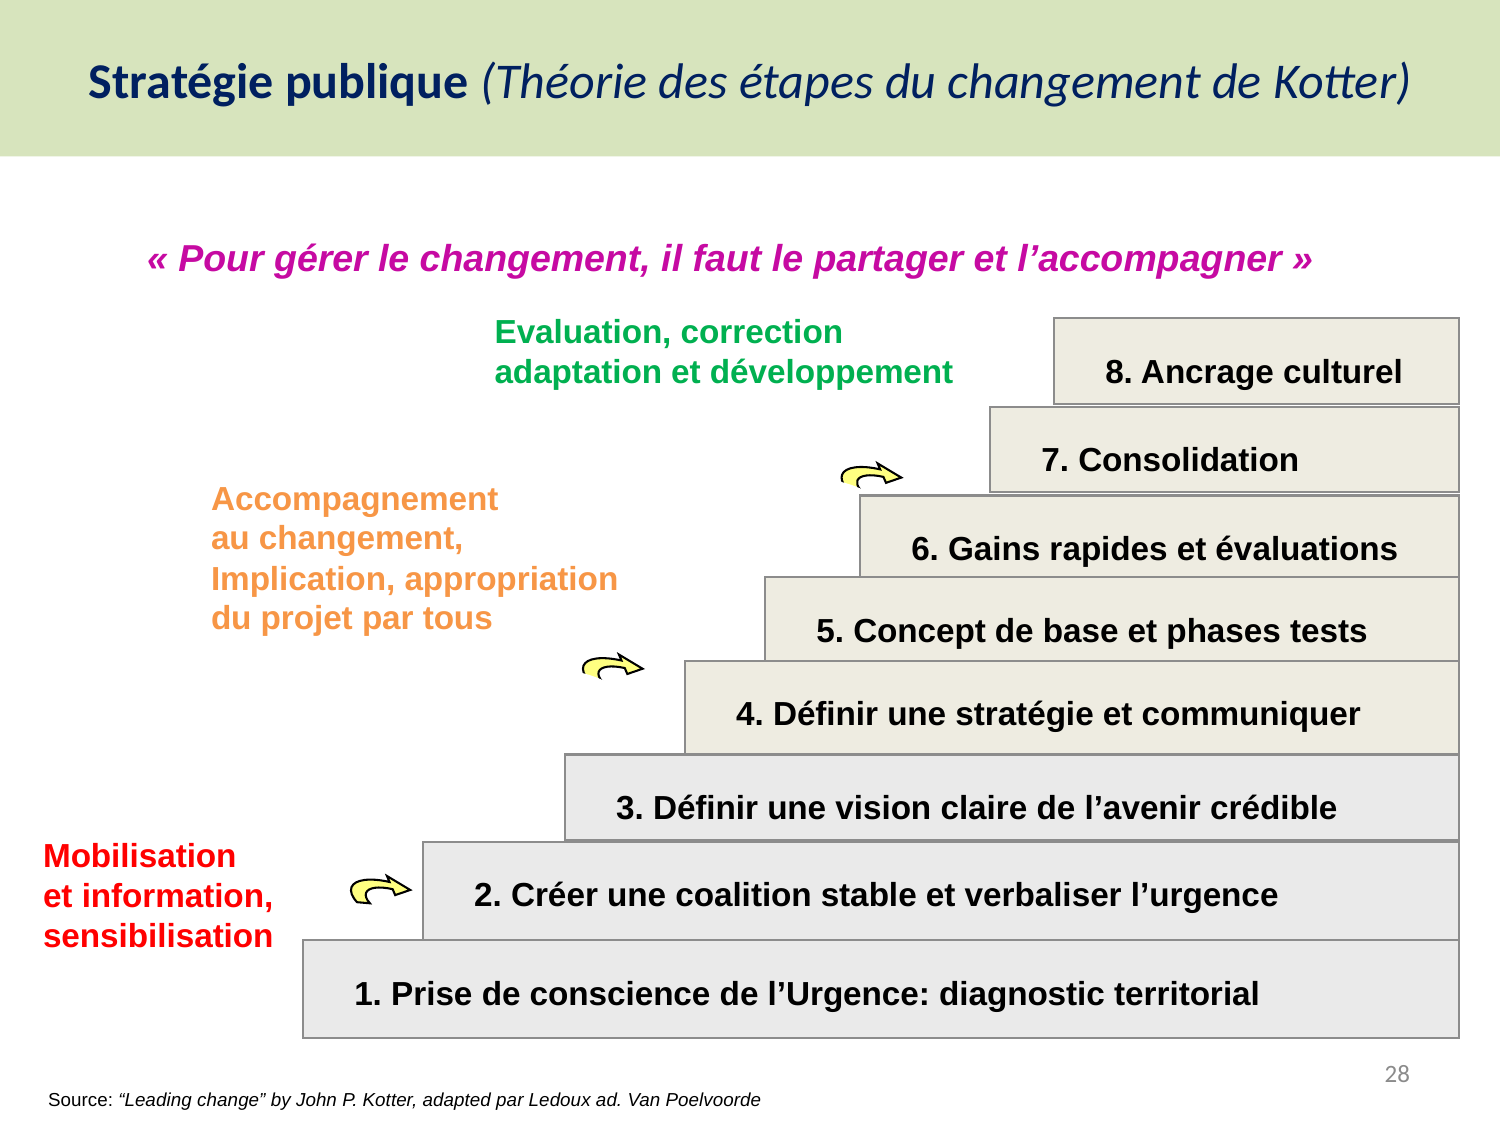

# Stratégie publique (Théorie des étapes du changement de Kotter)
« Pour gérer le changement, il faut le partager et l’accompagner »
Evaluation, correction
adaptation et développement
8. Ancrage culturel
7. Consolidation
Accompagnement
au changement,
Implication, appropriation
du projet par tous
6. Gains rapides et évaluations
5. Concept de base et phases tests
4. Définir une stratégie et communiquer
3. Définir une vision claire de l’avenir crédible
Mobilisation
et information,
sensibilisation
2. Créer une coalition stable et verbaliser l’urgence
1. Prise de conscience de l’Urgence: diagnostic territorial
Source: “Leading change” by John P. Kotter, adapted par Ledoux ad. Van Poelvoorde